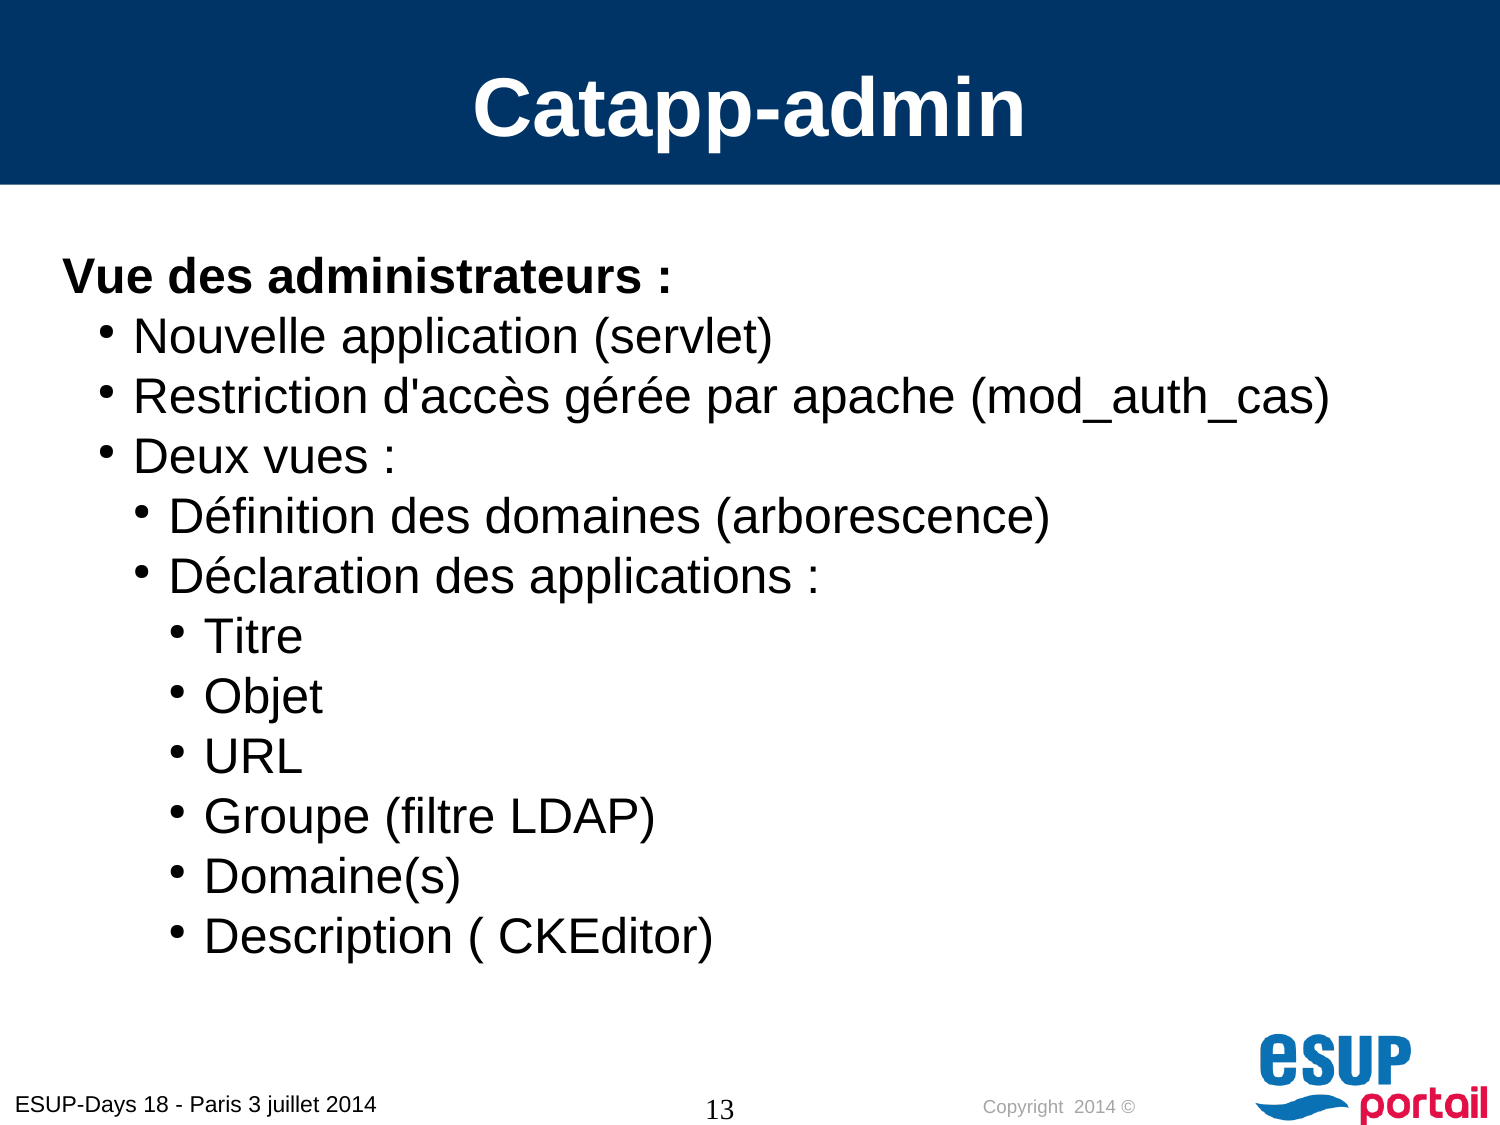

Catapp-admin
#
Vue des administrateurs :
Nouvelle application (servlet)
Restriction d'accès gérée par apache (mod_auth_cas)
Deux vues :
Définition des domaines (arborescence)
Déclaration des applications :
Titre
Objet
URL
Groupe (filtre LDAP)
Domaine(s)
Description ( CKEditor)
13